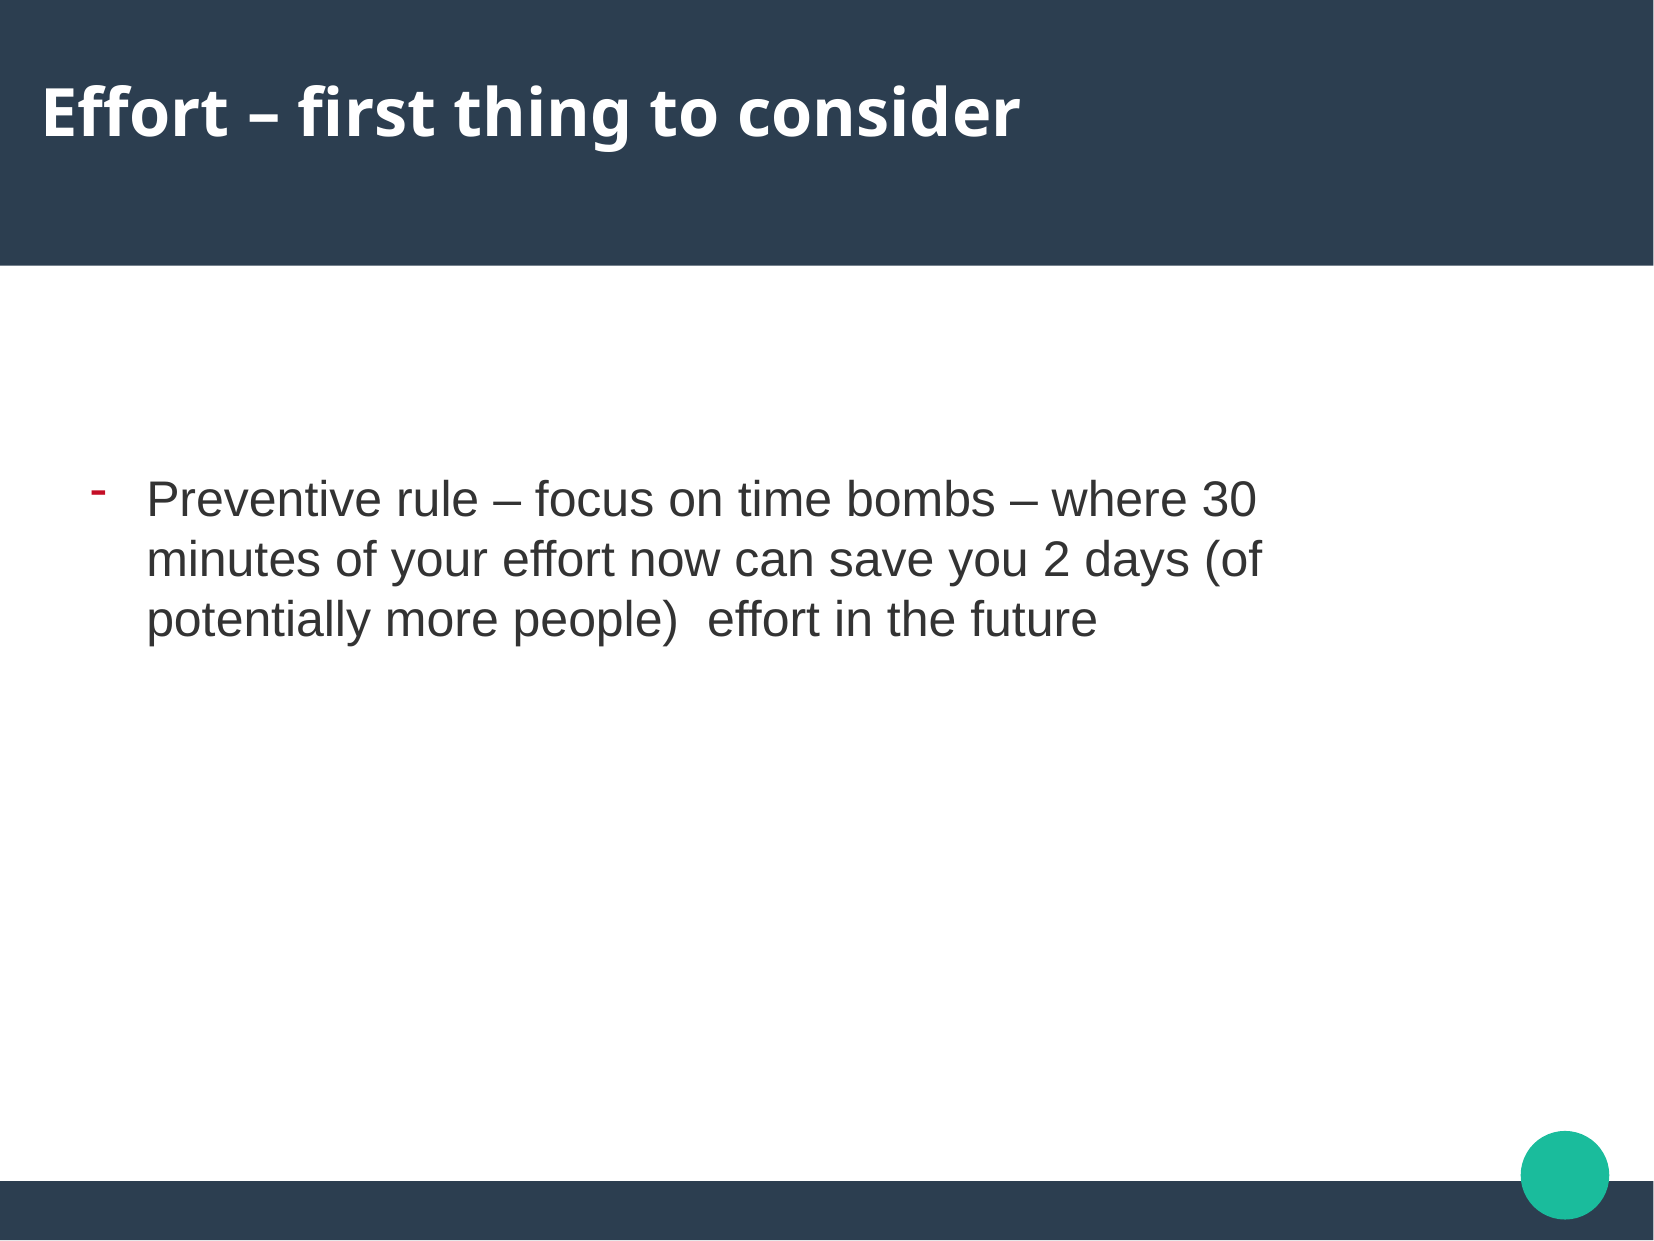

# Effort – first thing to consider
Preventive rule – focus on time bombs – where 30 minutes of your effort now can save you 2 days (of potentially more people) effort in the future